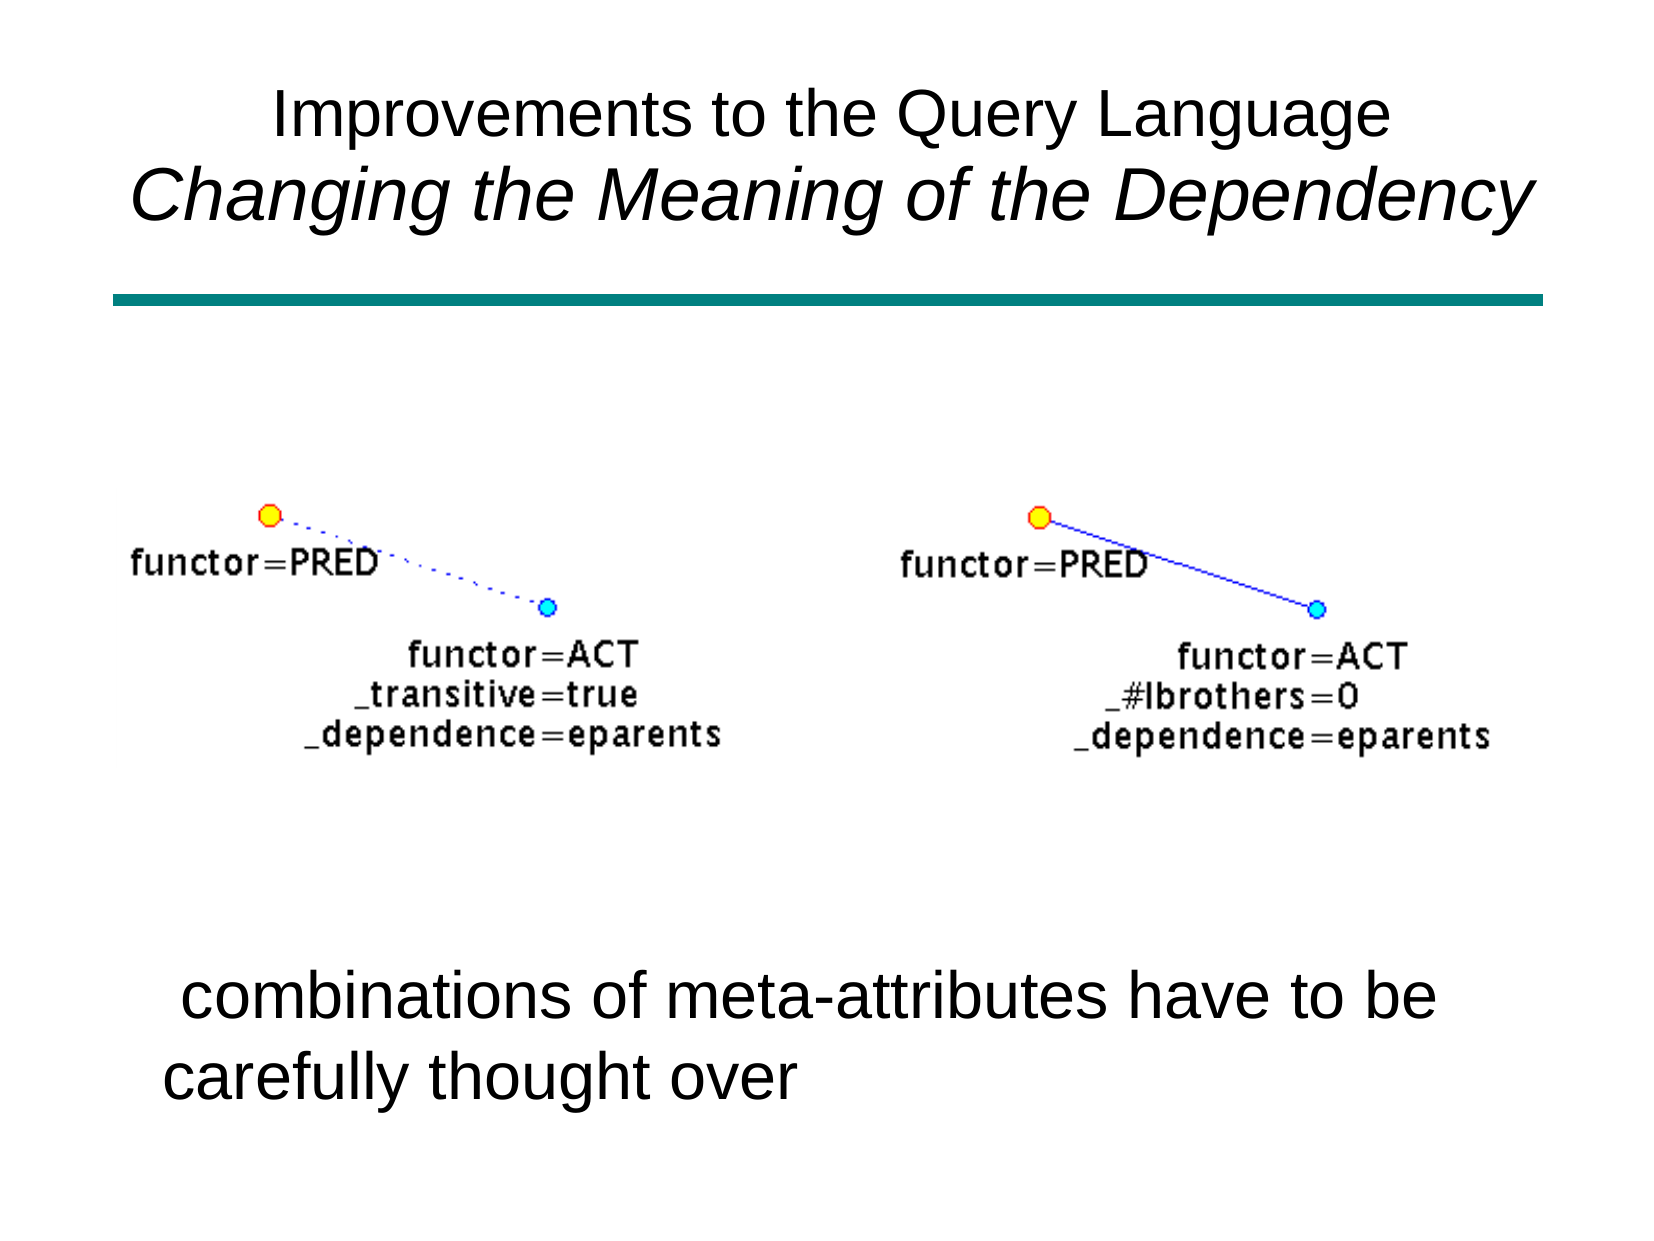

# Improvements to the Query Language Changing the Meaning of the Dependency
 combinations of meta-attributes have to be
carefully thought over